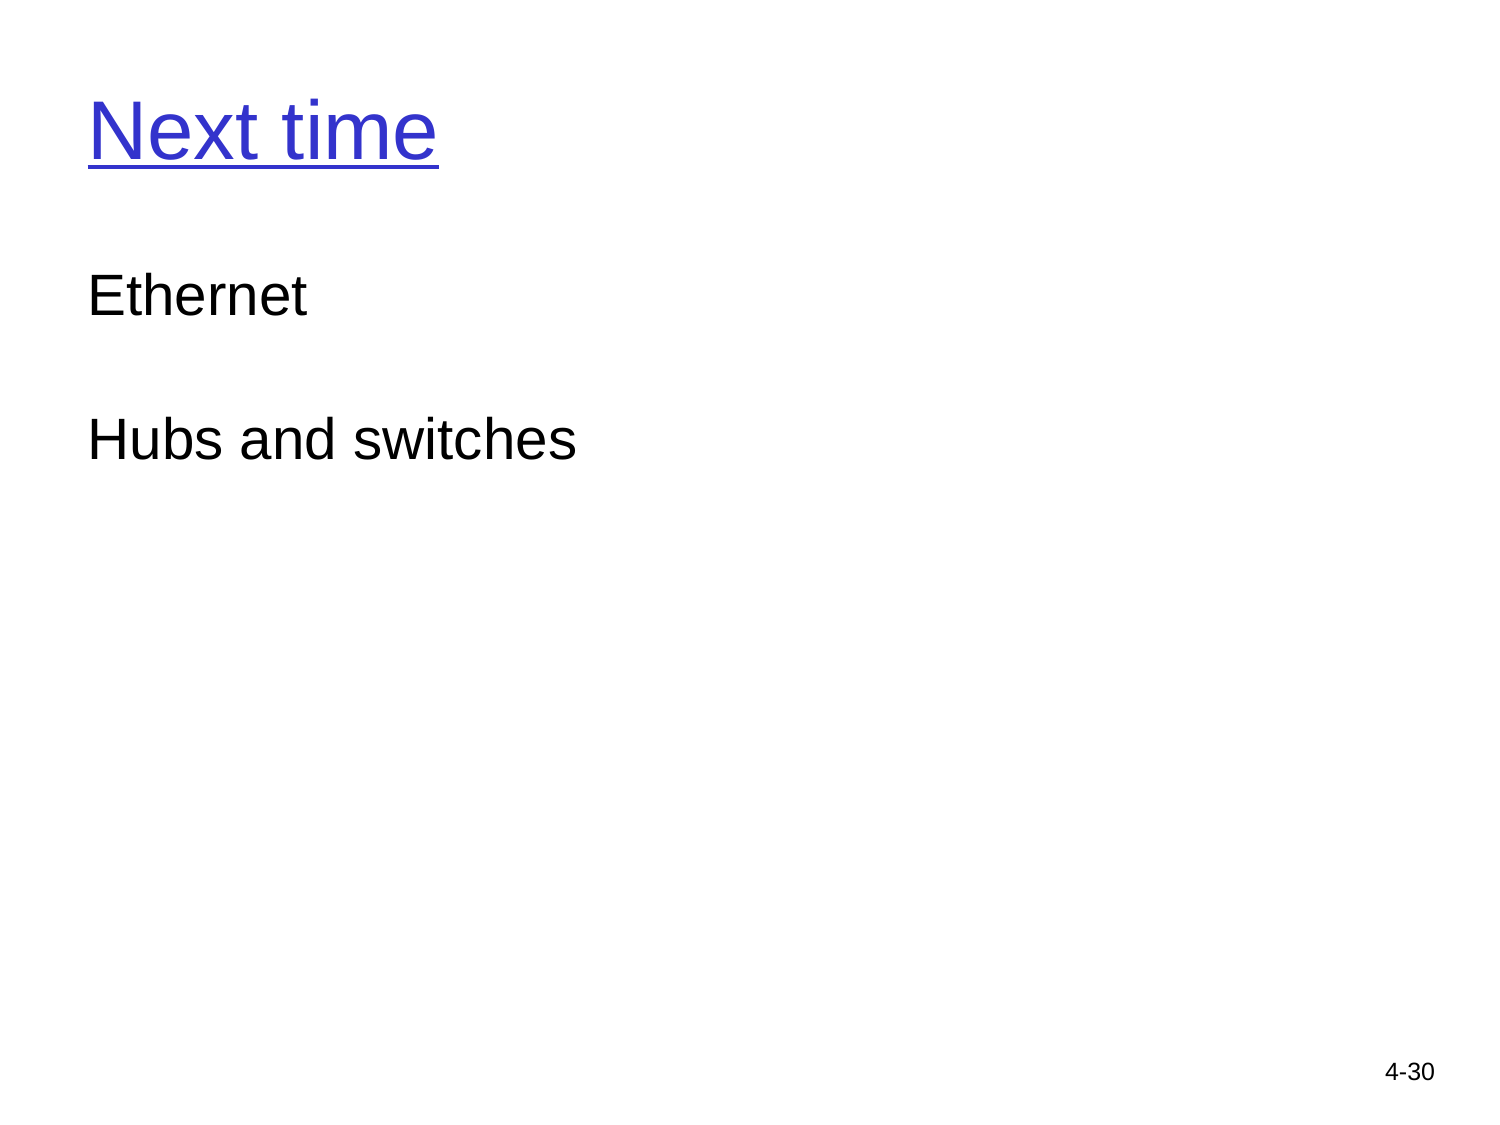

# Next time
Ethernet
Hubs and switches
30